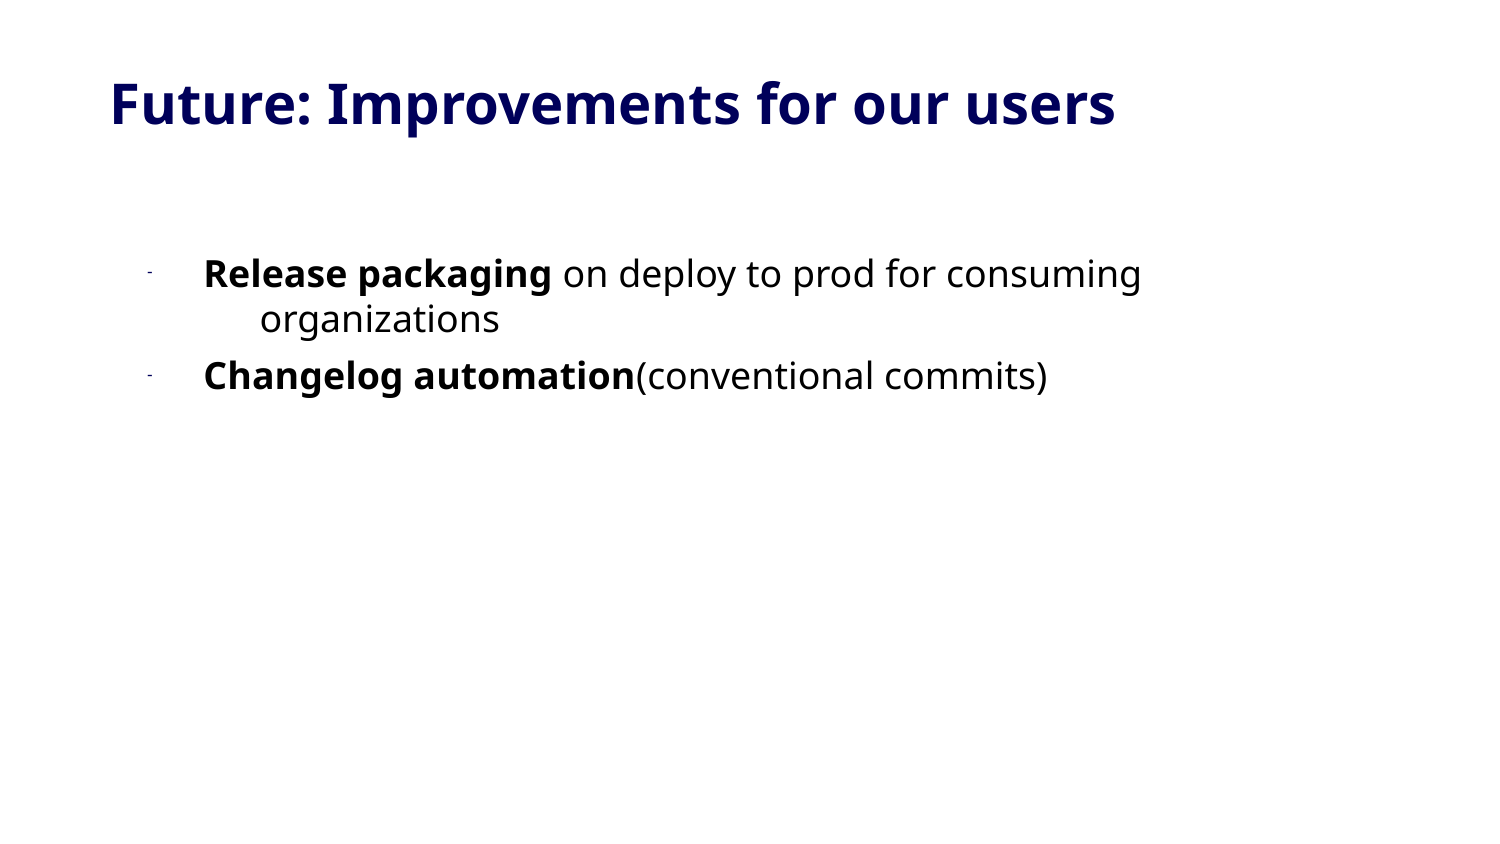

# Future: Improvements for our users
Release packaging on deploy to prod for consuming organizations
Changelog automation(conventional commits)